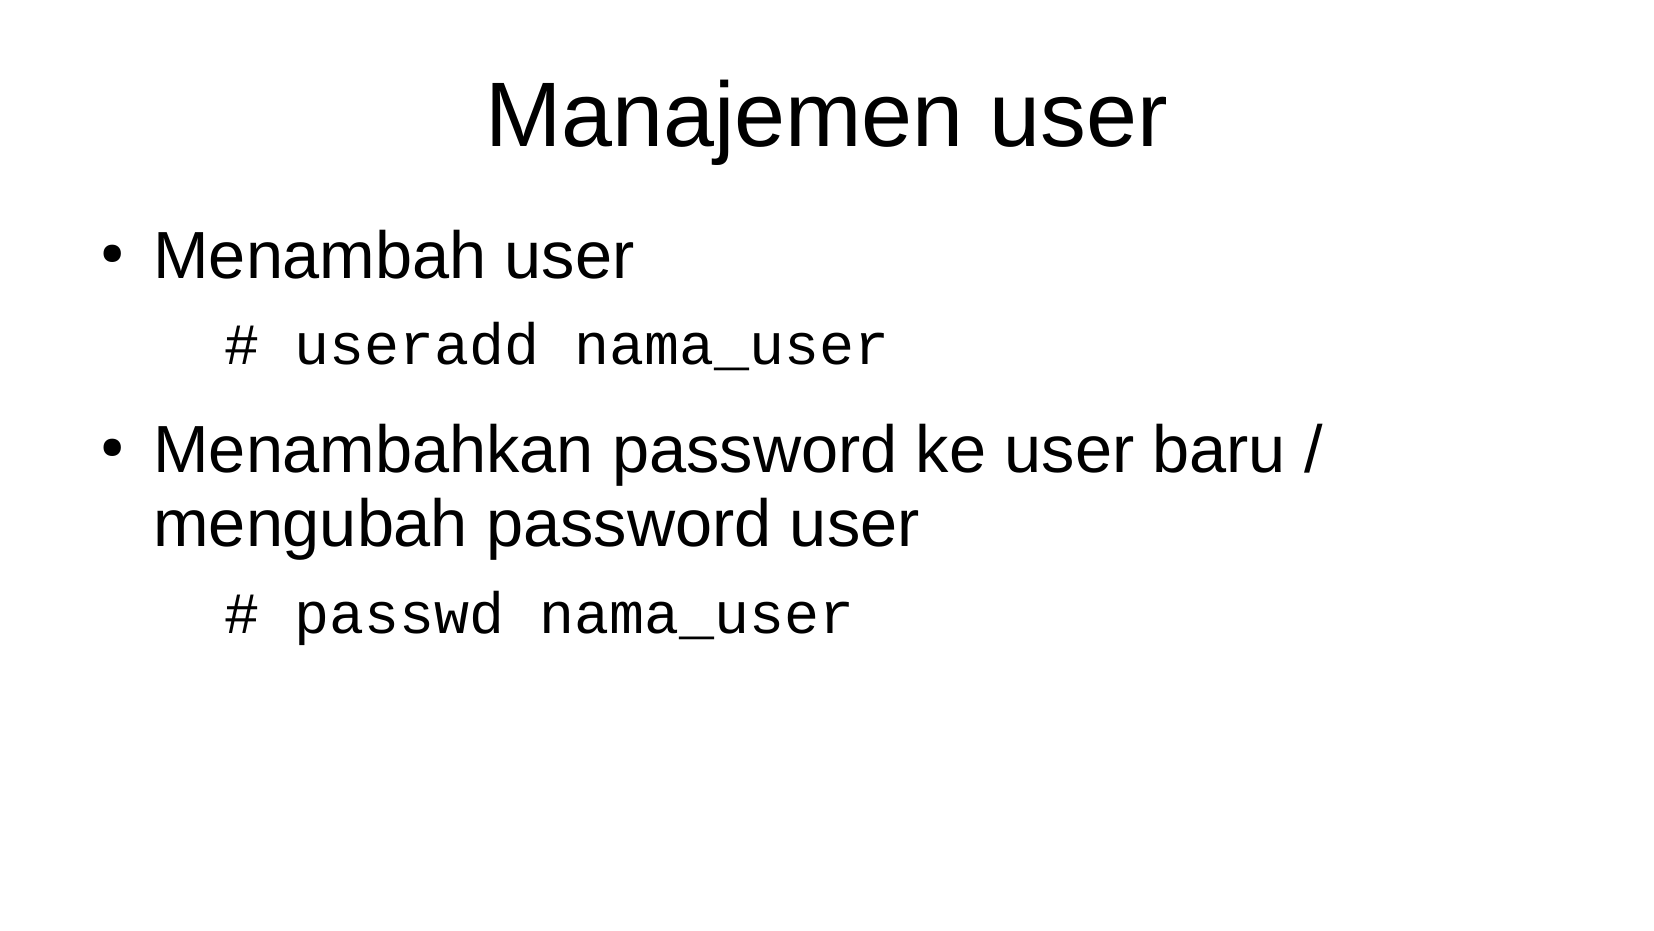

# Manajemen user
Menambah user
# useradd nama_user
Menambahkan password ke user baru / mengubah password user
# passwd nama_user